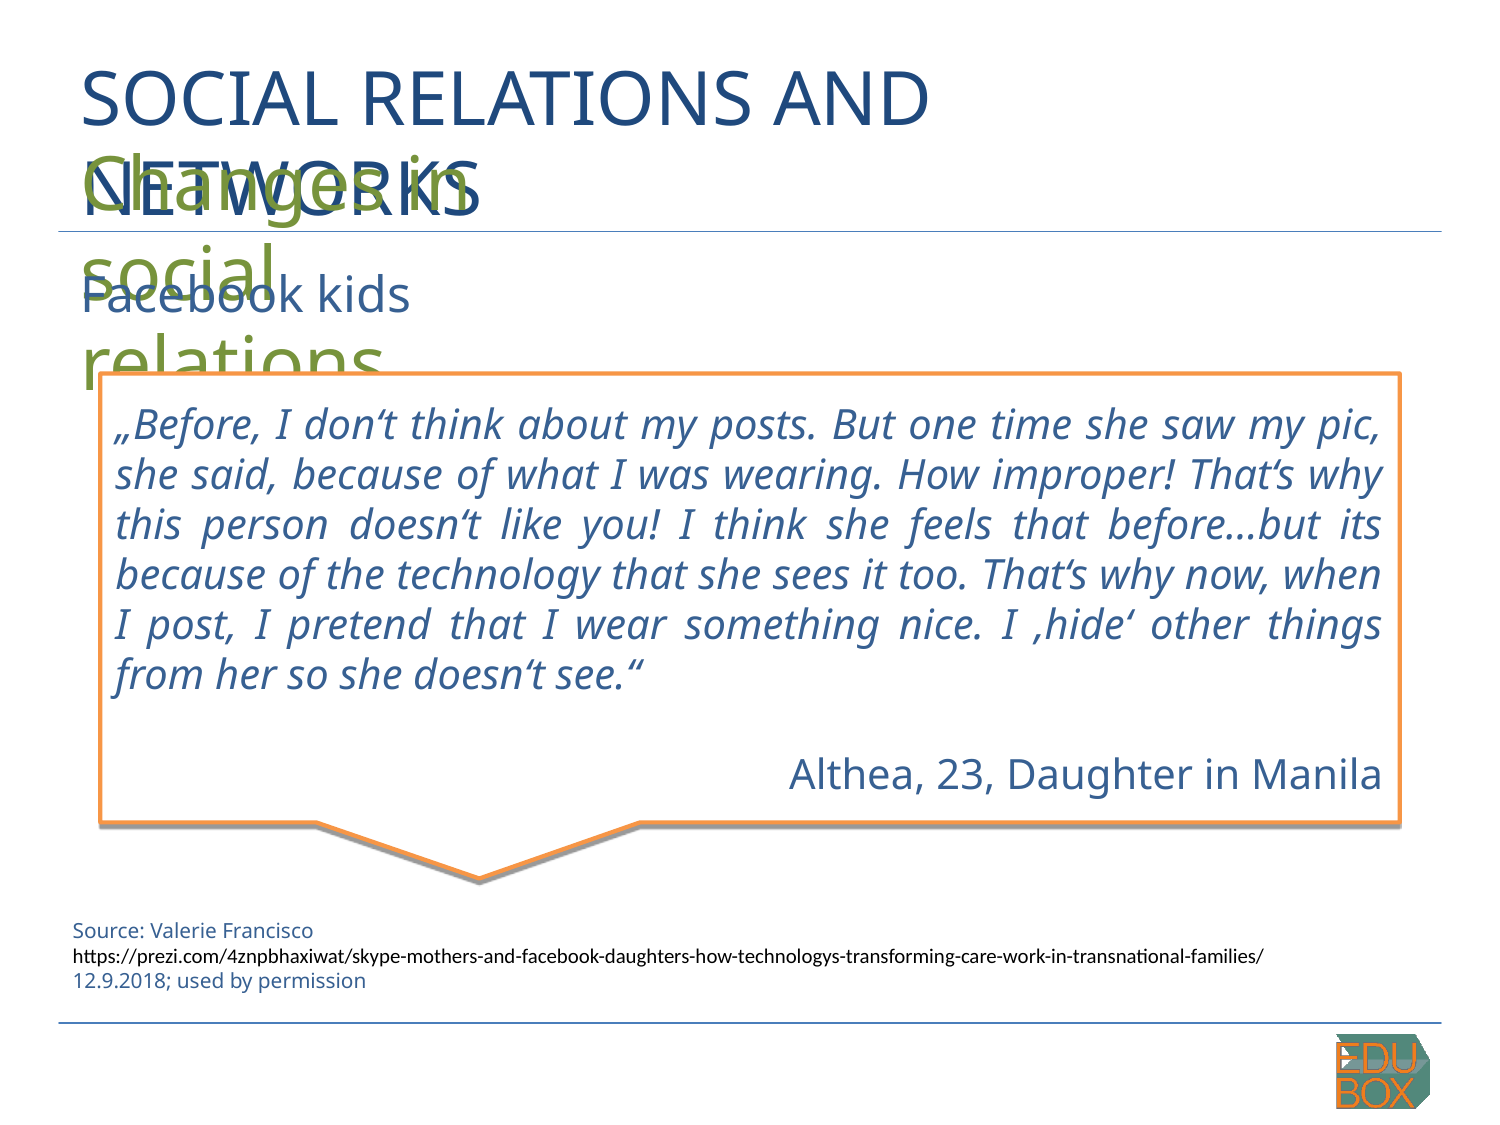

# SOCIAL RELATIONS AND NETWORKS
Changes in social relations
Facebook kids
„Before, I don‘t think about my posts. But one time she saw my pic, she said, because of what I was wearing. How improper! That‘s why this person doesn‘t like you! I think she feels that before…but its because of the technology that she sees it too. That‘s why now, when I post, I pretend that I wear something nice. I ‚hide‘ other things from her so she doesn‘t see.“
	Althea, 23, Daughter in Manila
Source: Valerie Francisco https://prezi.com/4znpbhaxiwat/skype-mothers-and-facebook-daughters-how-technologys-transforming-care-work-in-transnational-families/
12.9.2018; used by permission